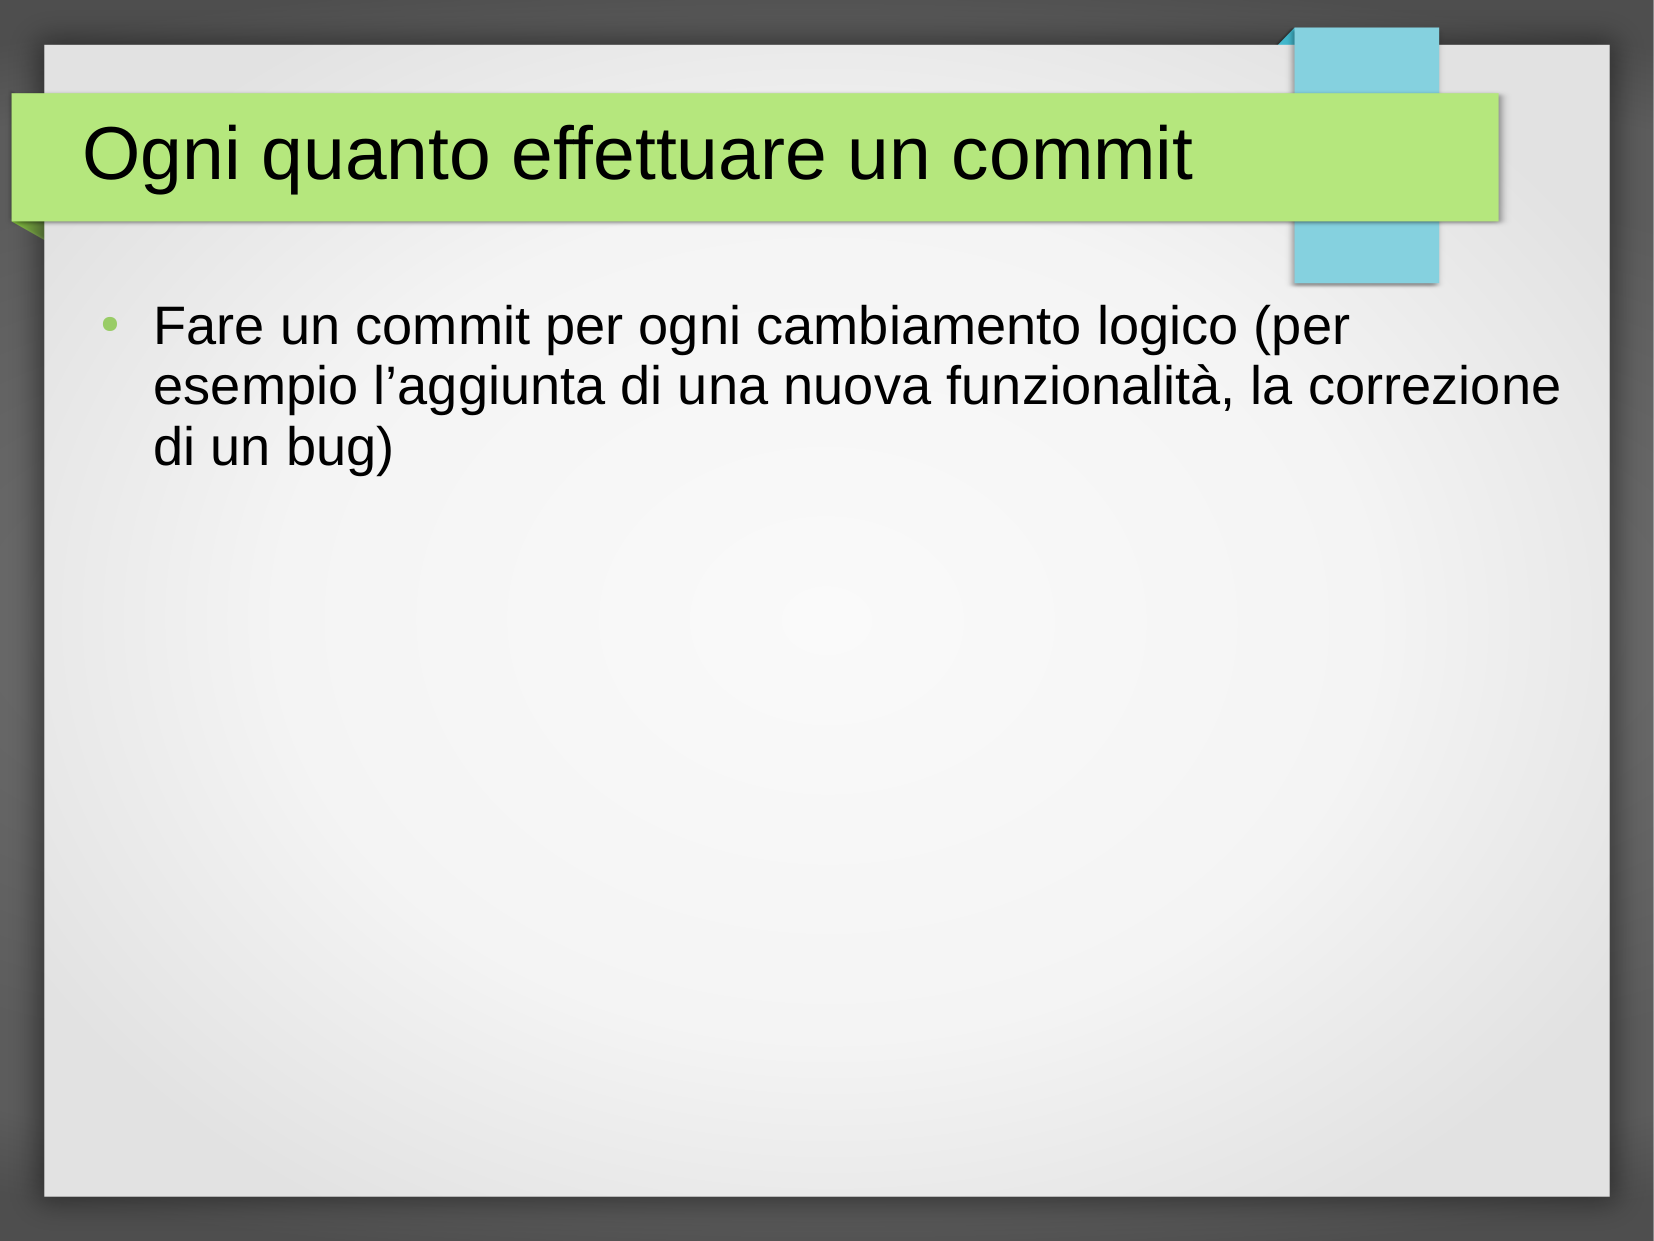

# Ogni quanto effettuare un commit
Fare un commit per ogni cambiamento logico (per esempio l’aggiunta di una nuova funzionalità, la correzione di un bug)